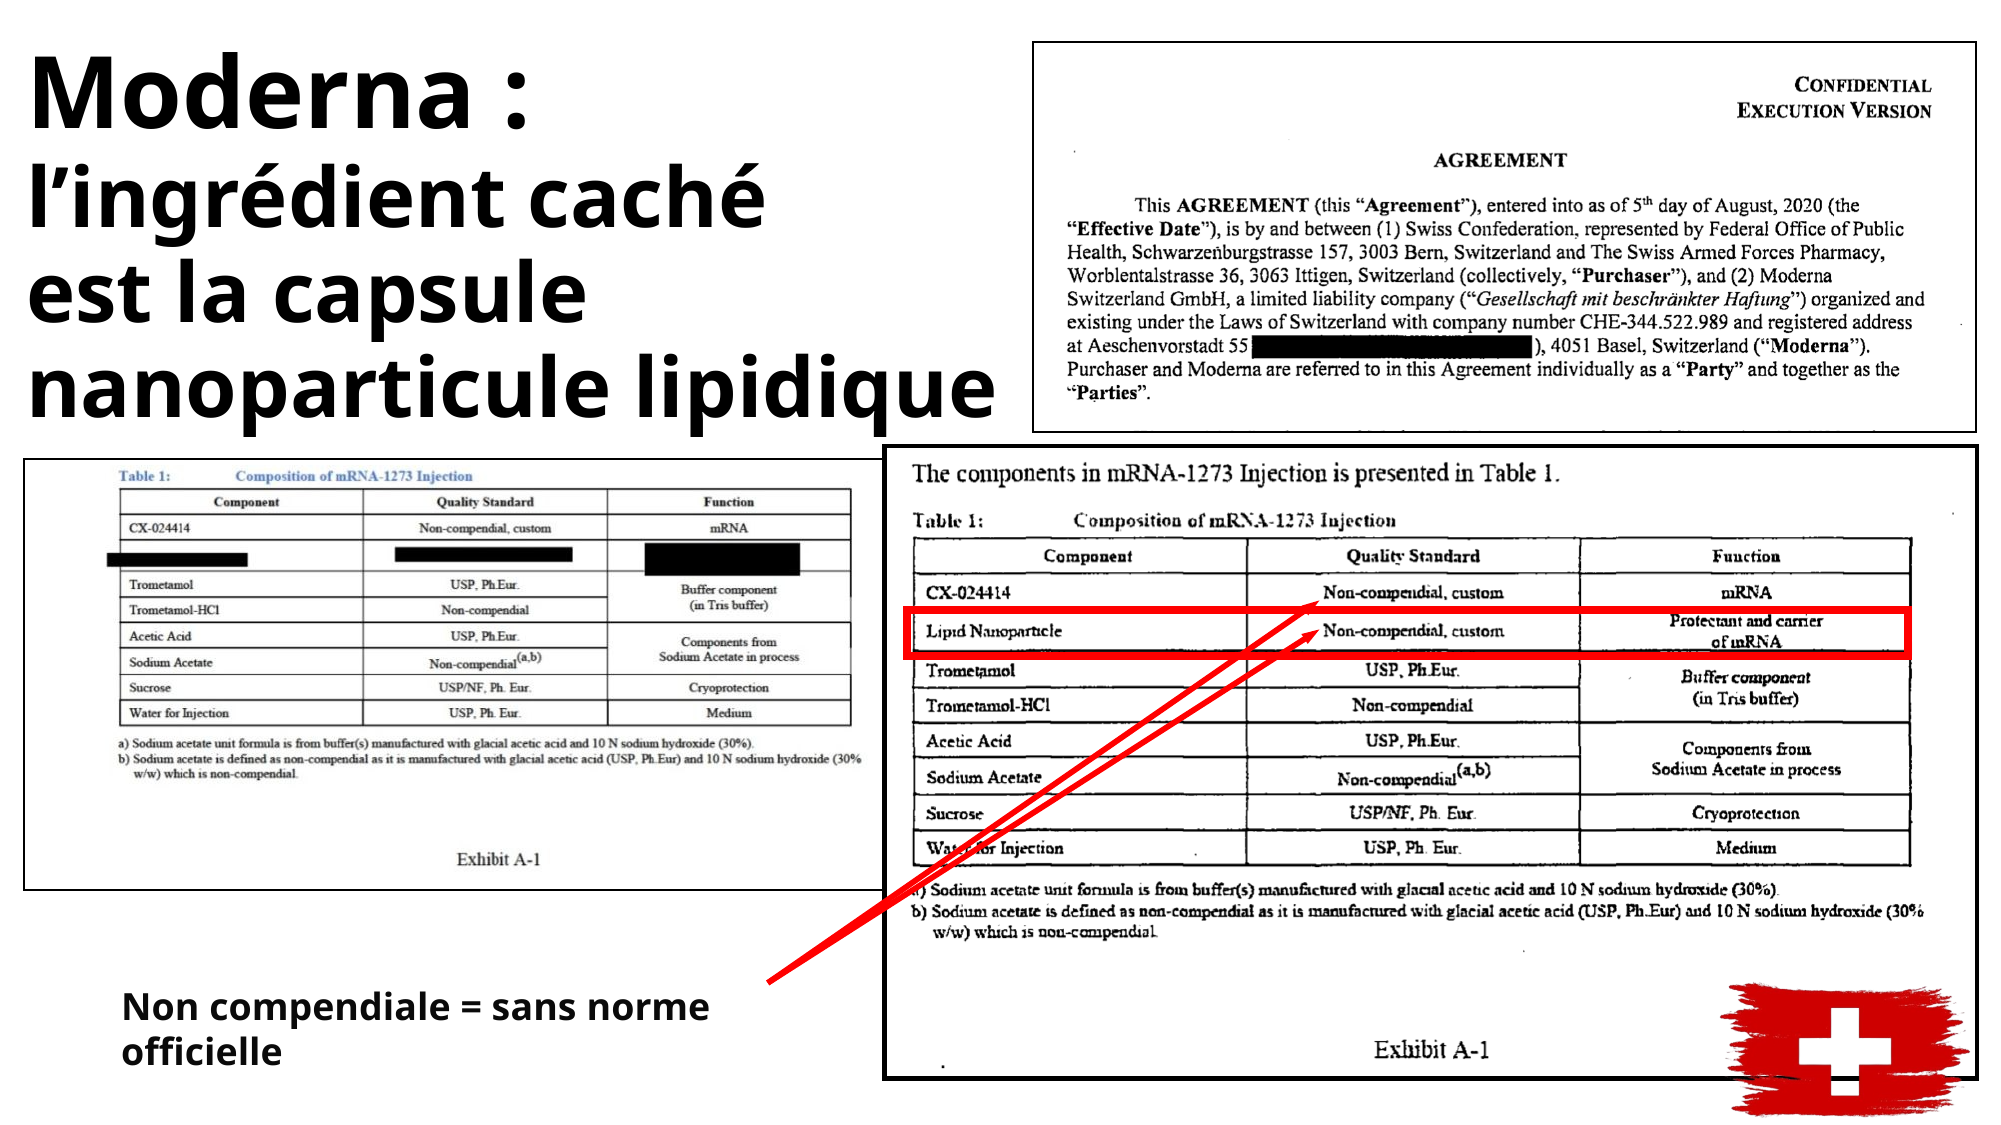

Moderna :
l’ingrédient caché
est la capsule
nanoparticule lipidique
Non compendiale = sans norme officielle